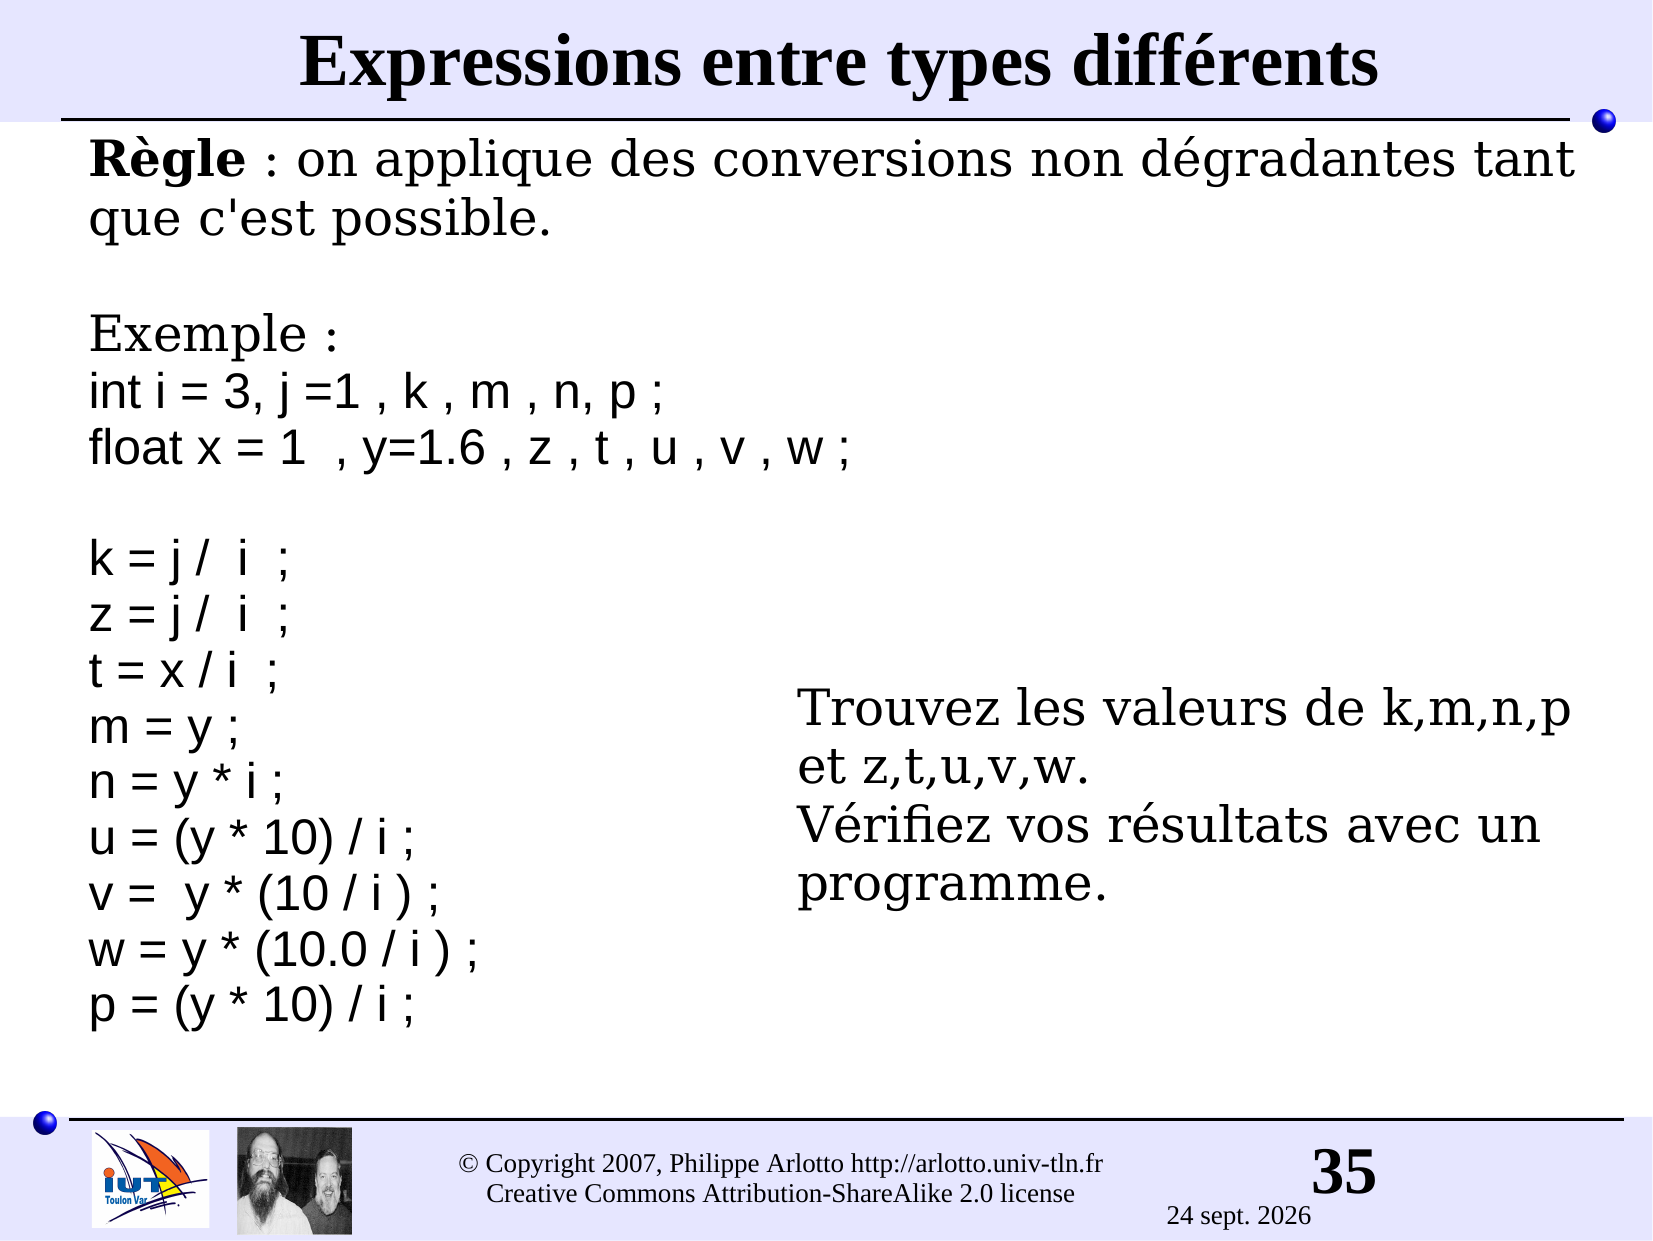

# Expressions entre types différents
Règle : on applique des conversions non dégradantes tant
que c'est possible.
Exemple :
int i = 3, j =1 , k , m , n, p ;
float x = 1 , y=1.6 , z , t , u , v , w ;
k = j / i ;
z = j / i ;
t = x / i ;
m = y ;
n = y * i ;
u = (y * 10) / i ;
v = y * (10 / i ) ;
w = y * (10.0 / i ) ;
p = (y * 10) / i ;
Trouvez les valeurs de k,m,n,p
et z,t,u,v,w.
Vérifiez vos résultats avec un
programme.